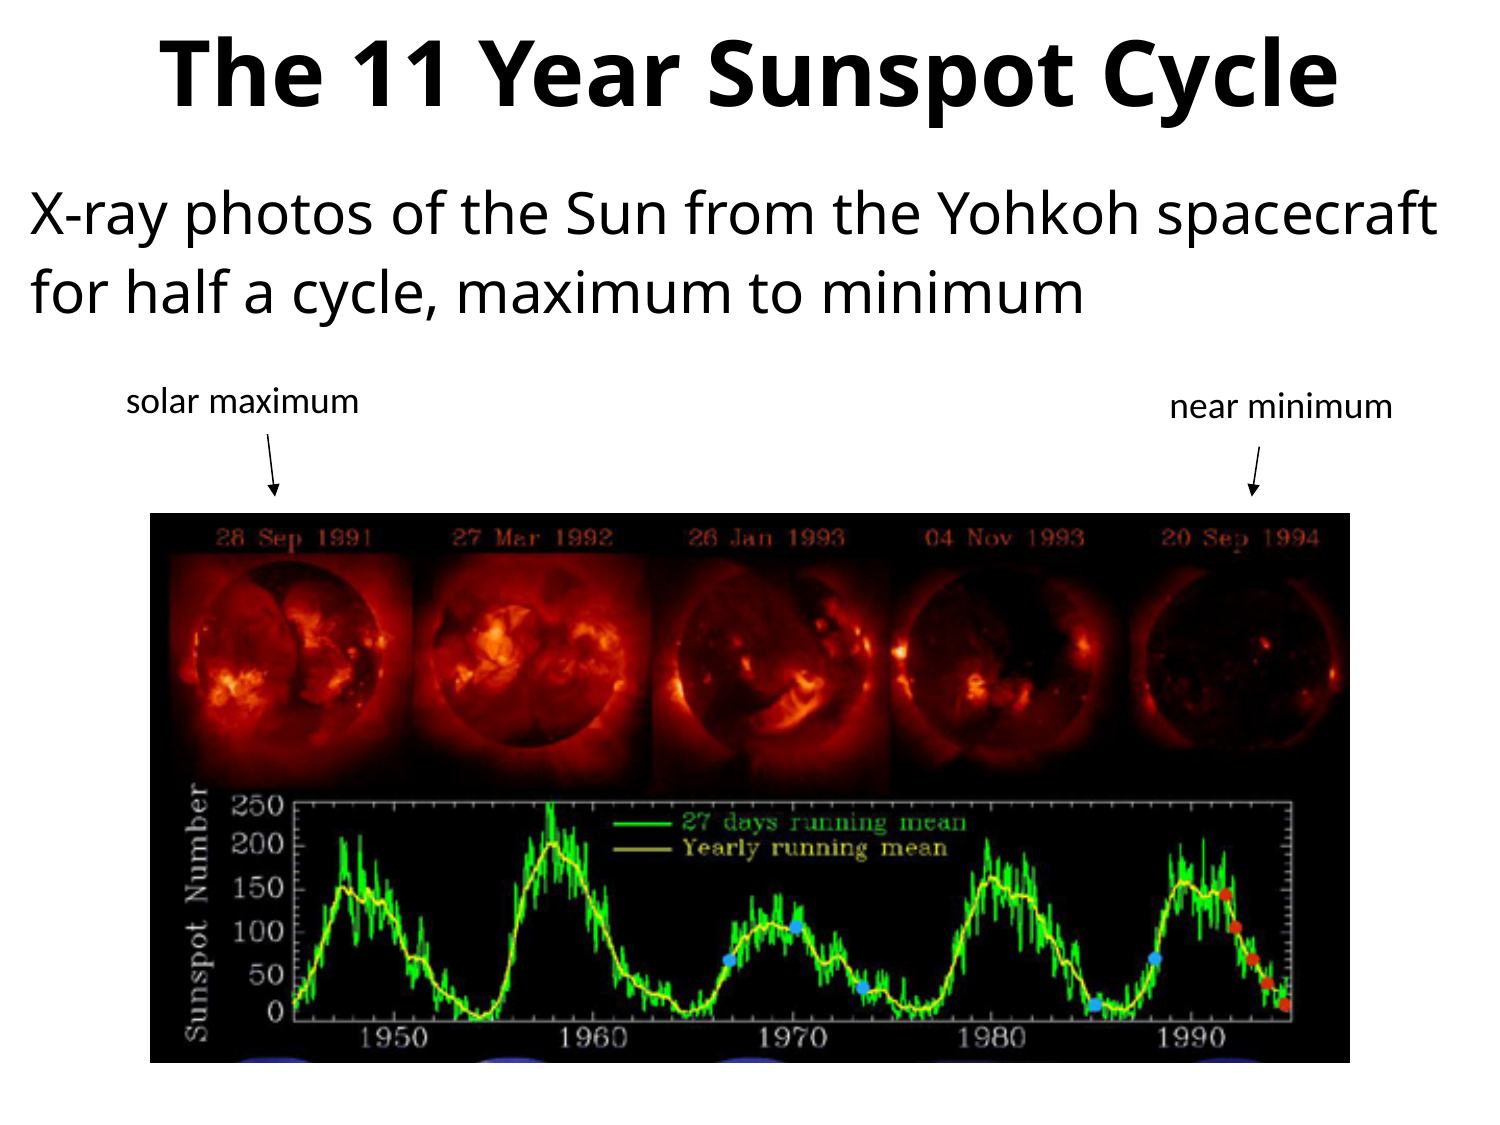

# The 11 Year Sunspot Cycle
X-ray photos of the Sun from the Yohkoh spacecraft for half a cycle, maximum to minimum
solar maximum
near minimum